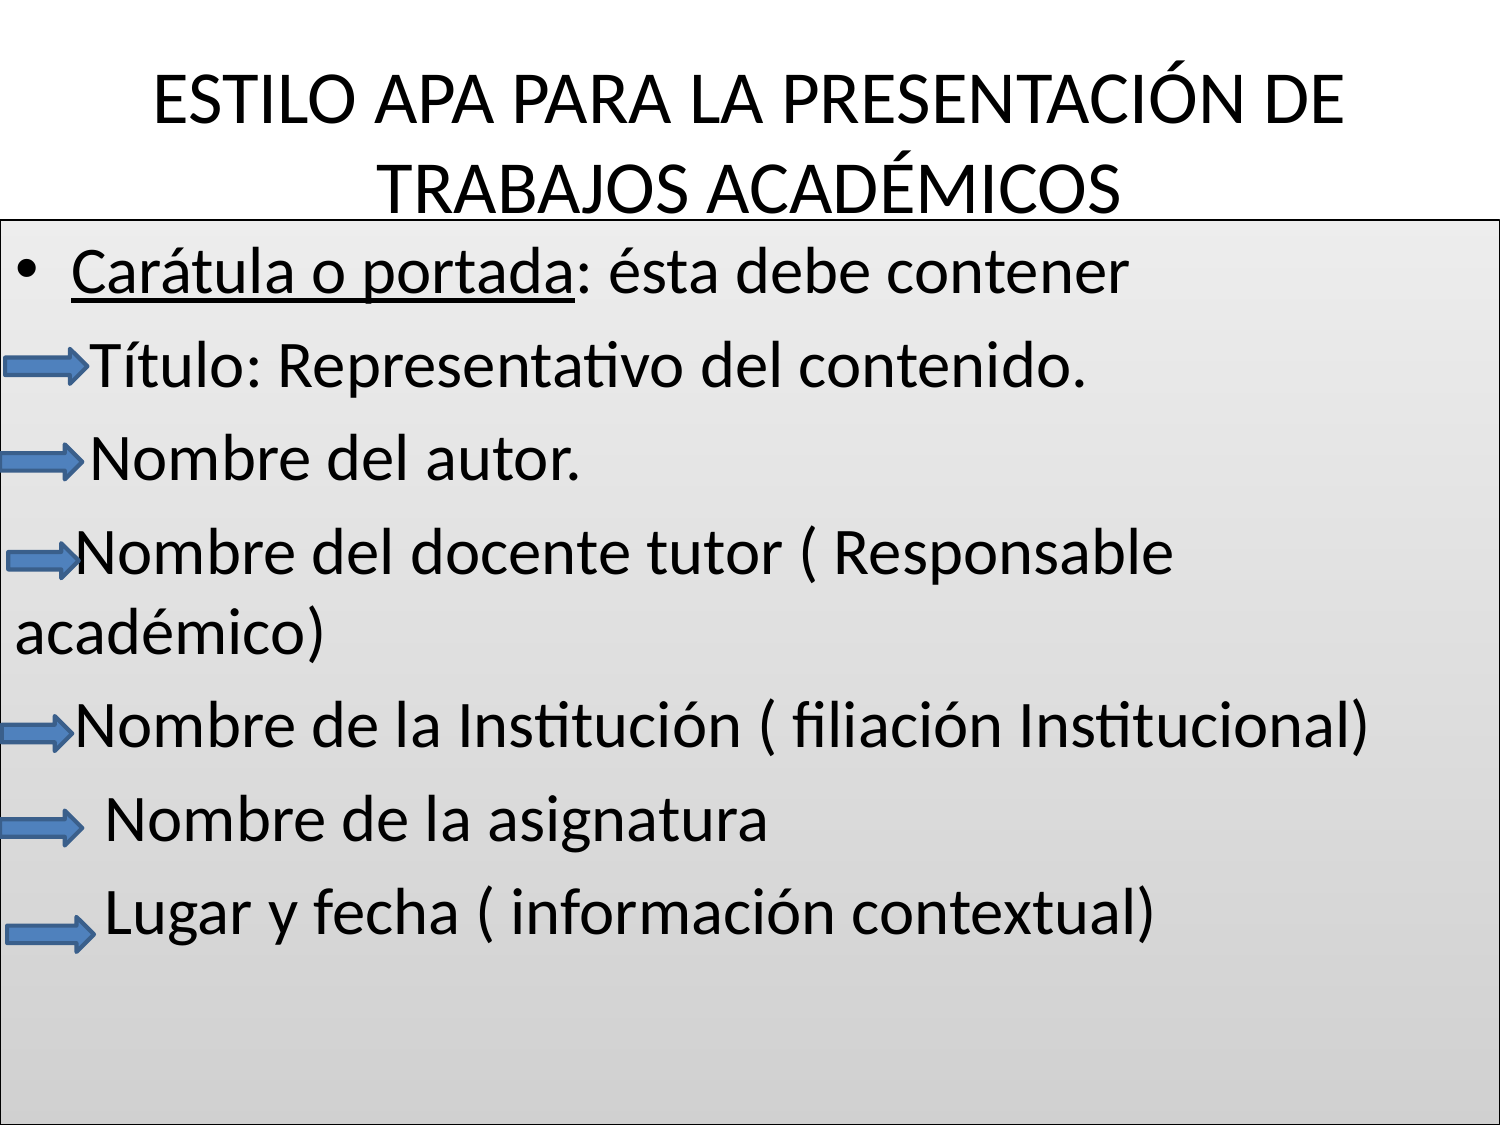

ESTILO APA PARA LA PRESENTACIÓN DE TRABAJOS ACADÉMICOS
Carátula o portada: ésta debe contener
 Título: Representativo del contenido.
 Nombre del autor.
 Nombre del docente tutor ( Responsable académico)
 Nombre de la Institución ( filiación Institucional)
 Nombre de la asignatura
 Lugar y fecha ( información contextual)